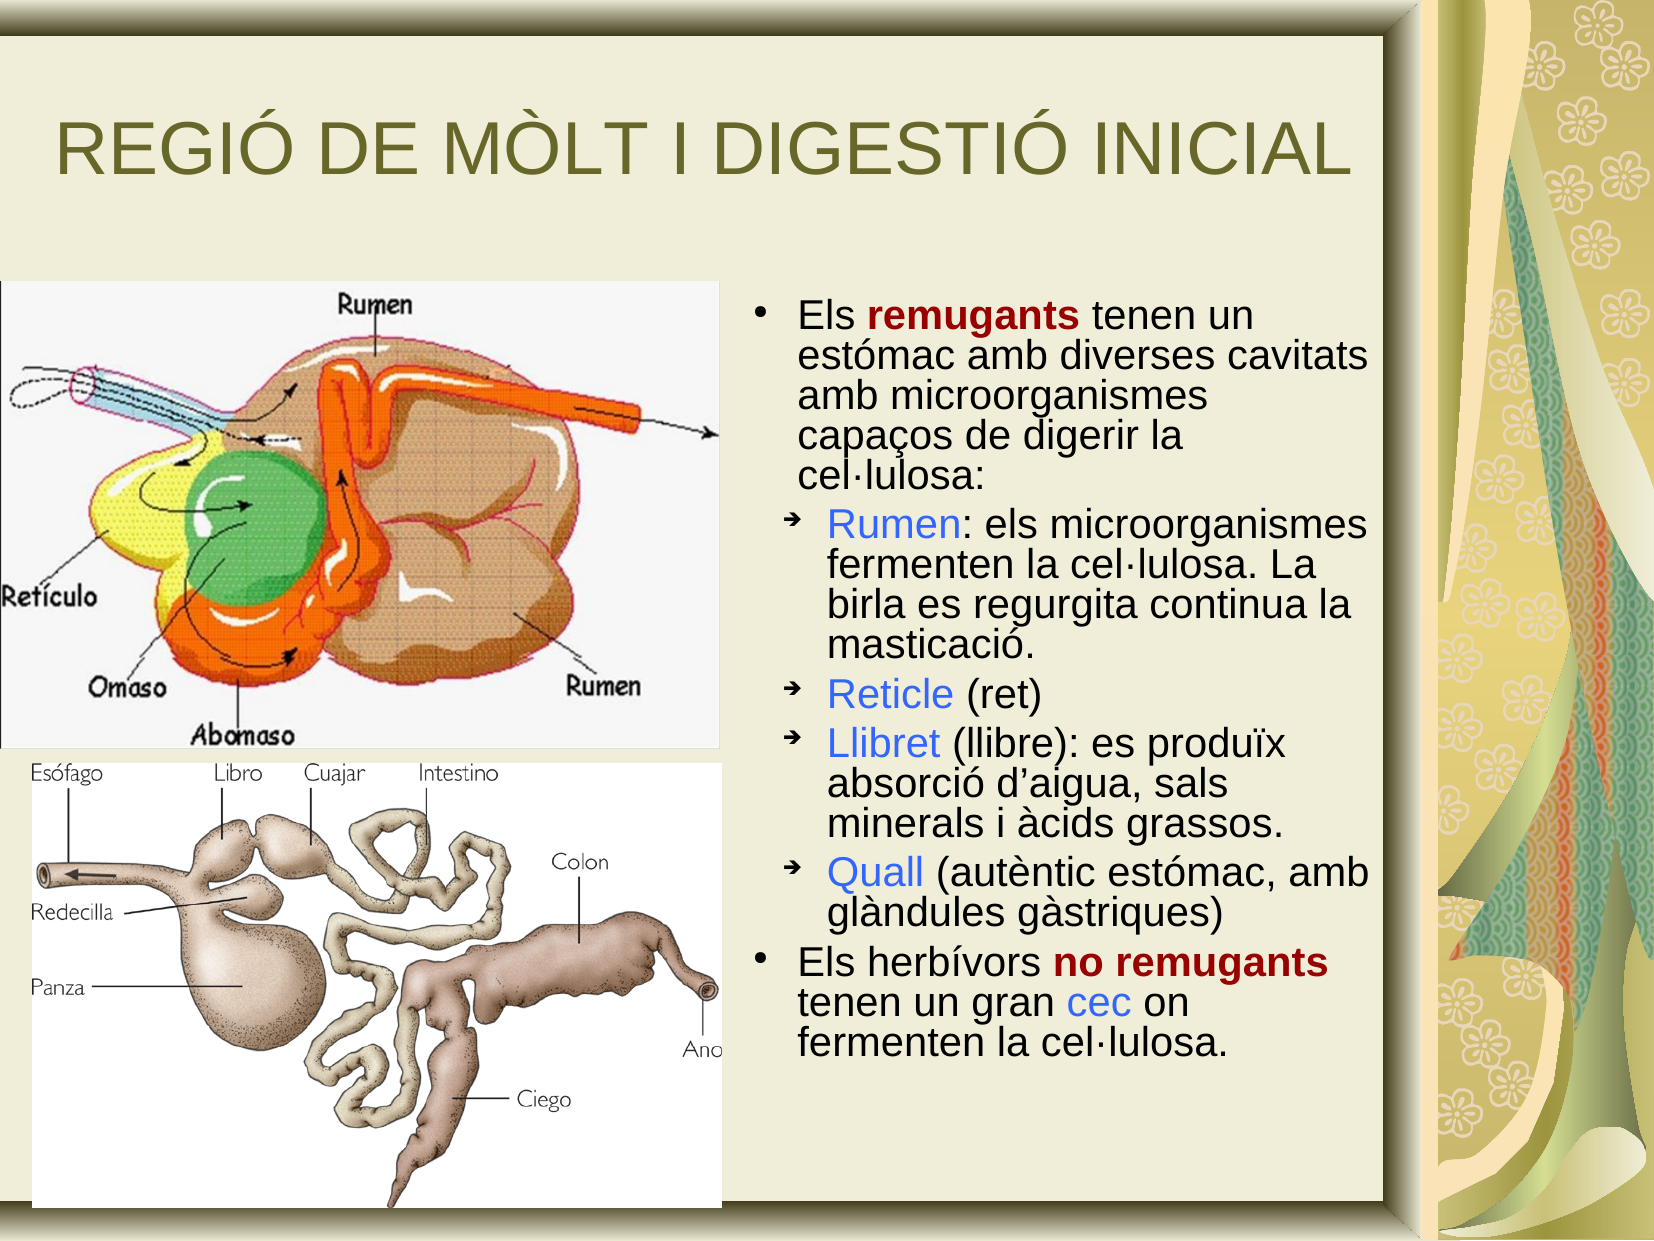

REGIÓ DE MÒLT I DIGESTIÓ INICIAL
Els remugants tenen un estómac amb diverses cavitats amb microorganismes capaços de digerir la cel·lulosa:
Rumen: els microorganismes fermenten la cel·lulosa. La birla es regurgita continua la masticació.
Reticle (ret)
Llibret (llibre): es produïx absorció d’aigua, sals minerals i àcids grassos.
Quall (autèntic estómac, amb glàndules gàstriques)
Els herbívors no remugants tenen un gran cec on fermenten la cel·lulosa.